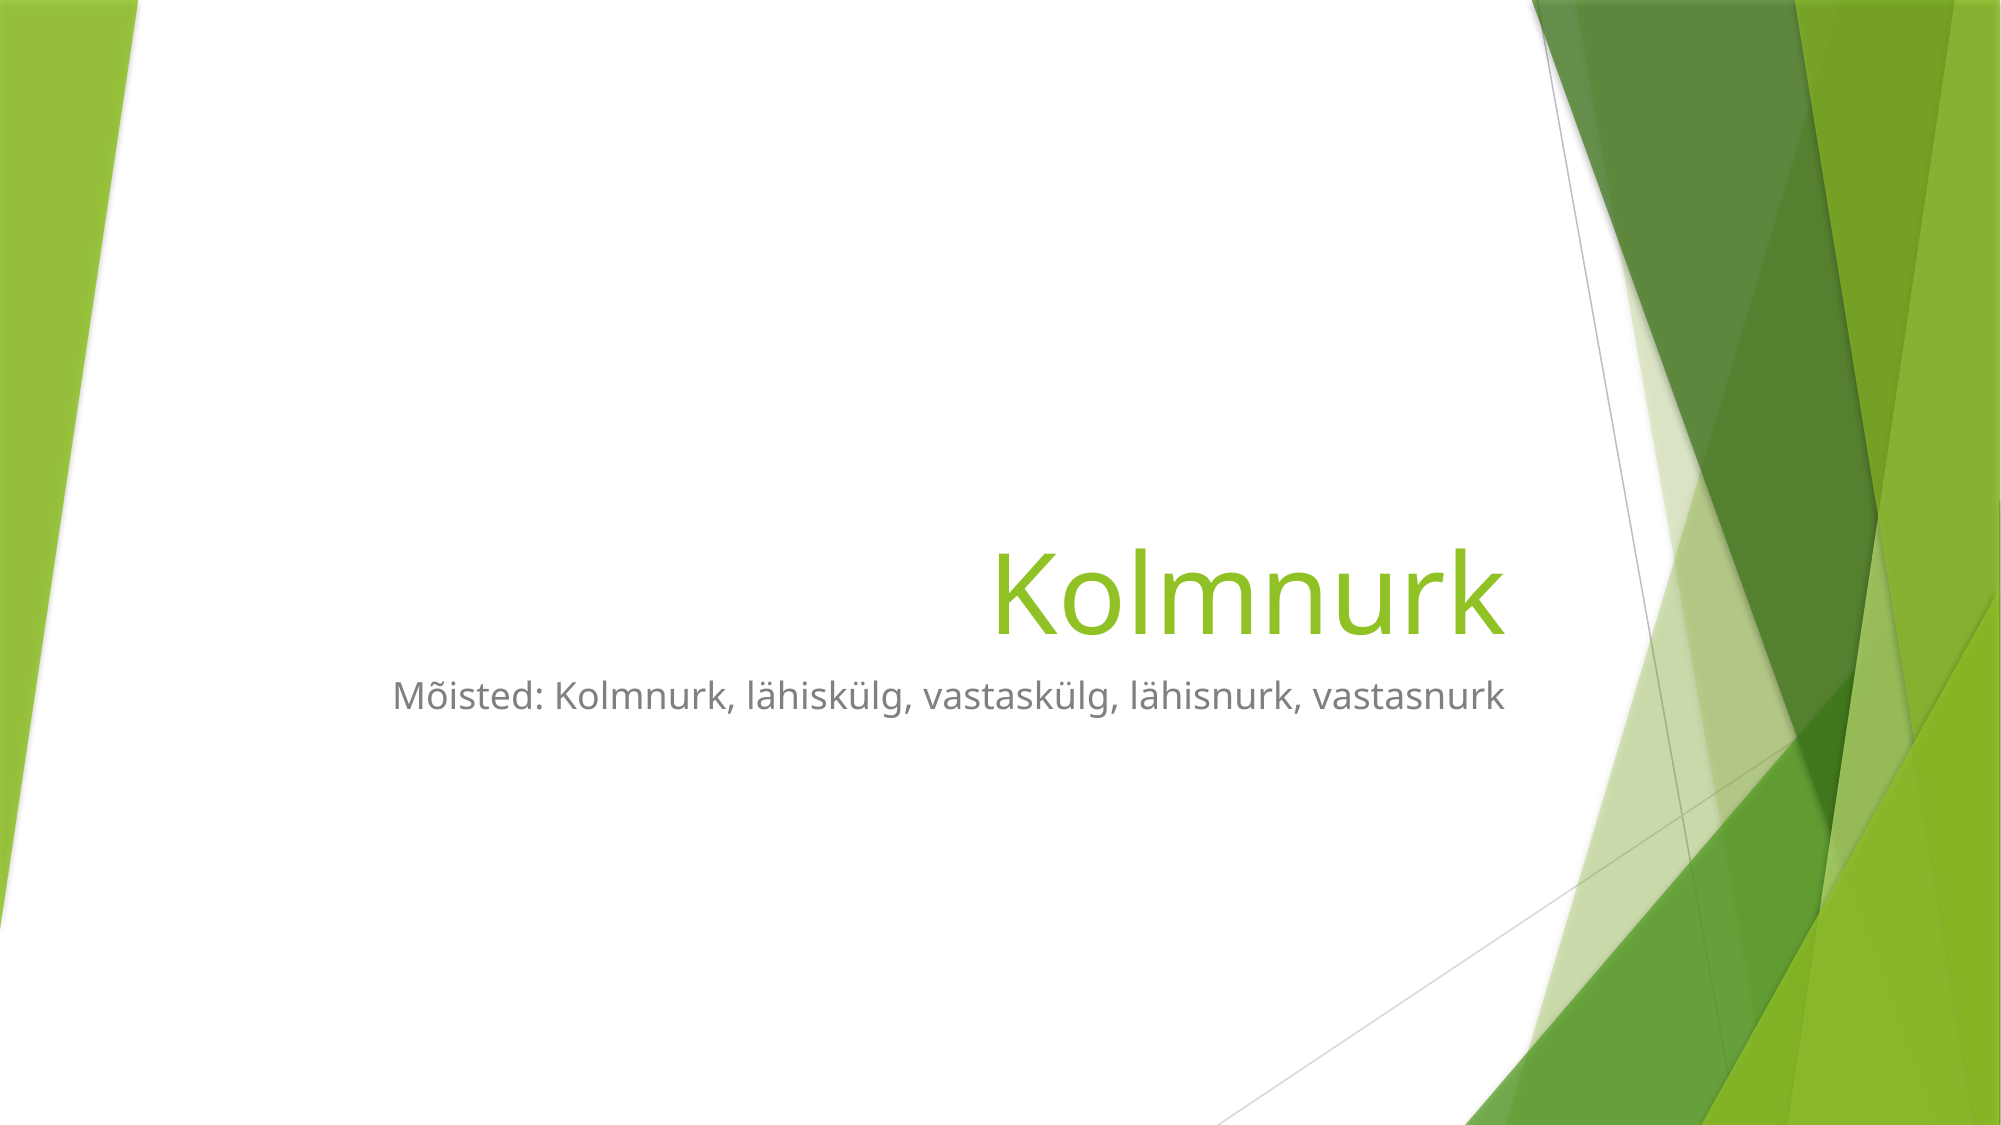

# Kolmnurk
Mõisted: Kolmnurk, lähiskülg, vastaskülg, lähisnurk, vastasnurk